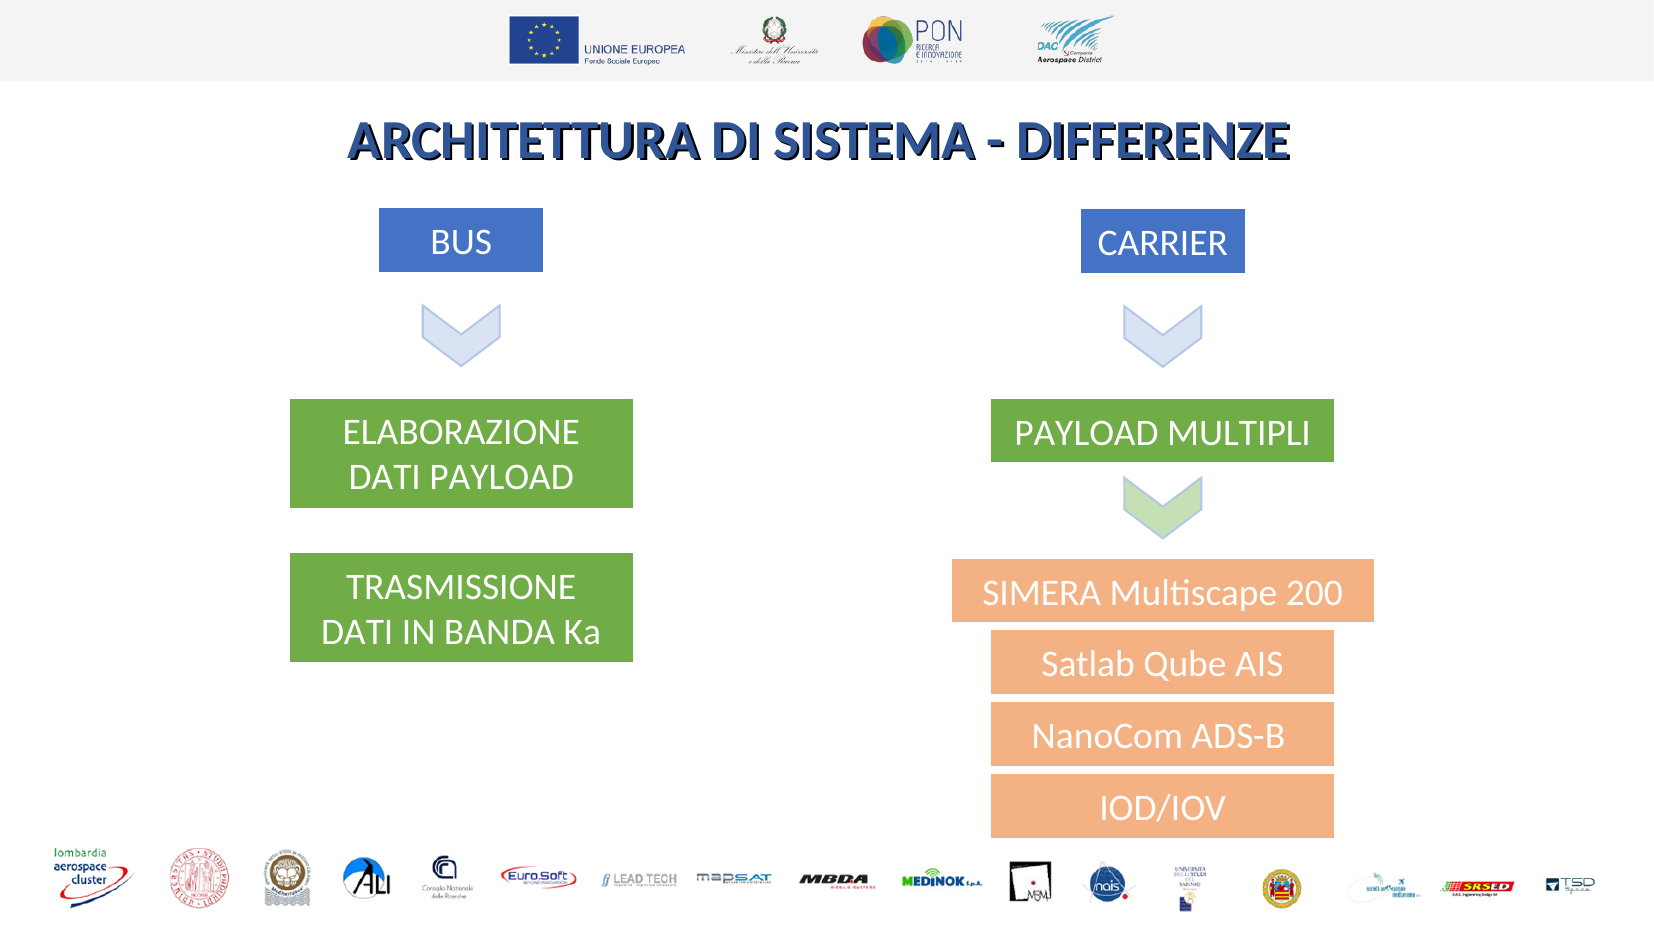

ARCHITETTURA DI SISTEMA - DIFFERENZE
BUS
CARRIER
ELABORAZIONE DATI PAYLOAD
PAYLOAD MULTIPLI
TRASMISSIONE DATI IN BANDA Ka
SIMERA Multiscape 200
Satlab Qube AIS
NanoCom ADS-B
IOD/IOV